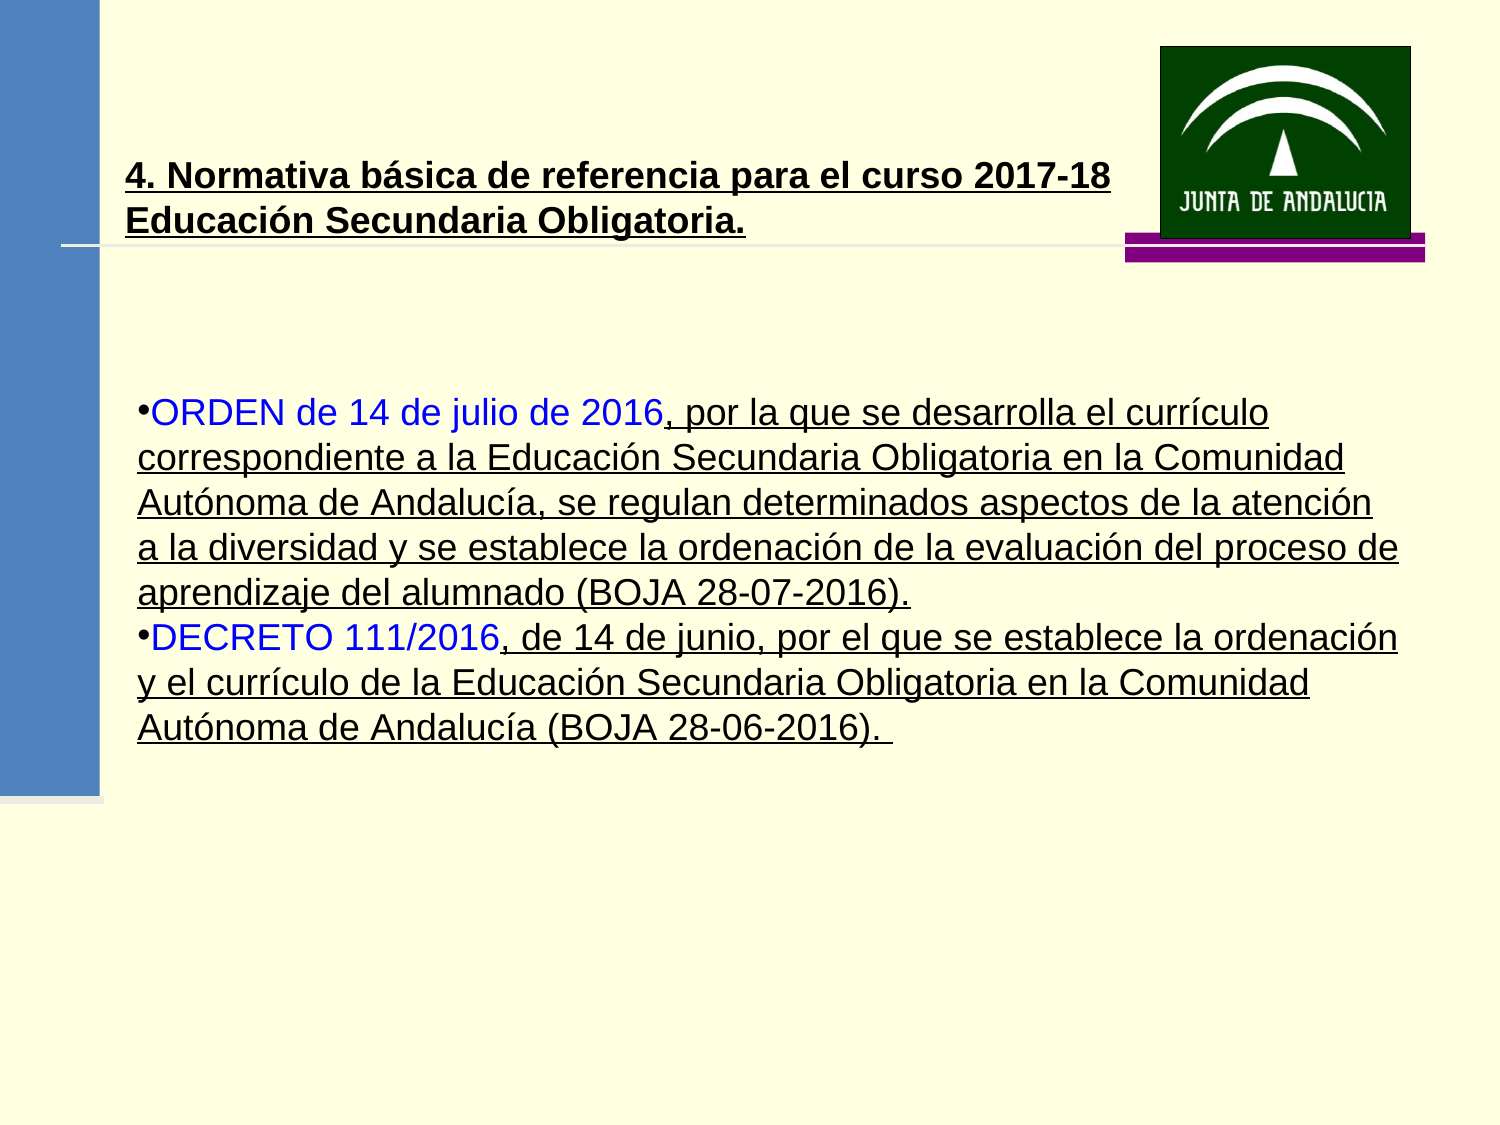

4. Normativa básica de referencia para el curso 2017-18
Educación Secundaria Obligatoria.
ORDEN de 14 de julio de 2016, por la que se desarrolla el currículo correspondiente a la Educación Secundaria Obligatoria en la Comunidad Autónoma de Andalucía, se regulan determinados aspectos de la atención a la diversidad y se establece la ordenación de la evaluación del proceso de aprendizaje del alumnado (BOJA 28-07-2016).
DECRETO 111/2016, de 14 de junio, por el que se establece la ordenación y el currículo de la Educación Secundaria Obligatoria en la Comunidad Autónoma de Andalucía (BOJA 28-06-2016).